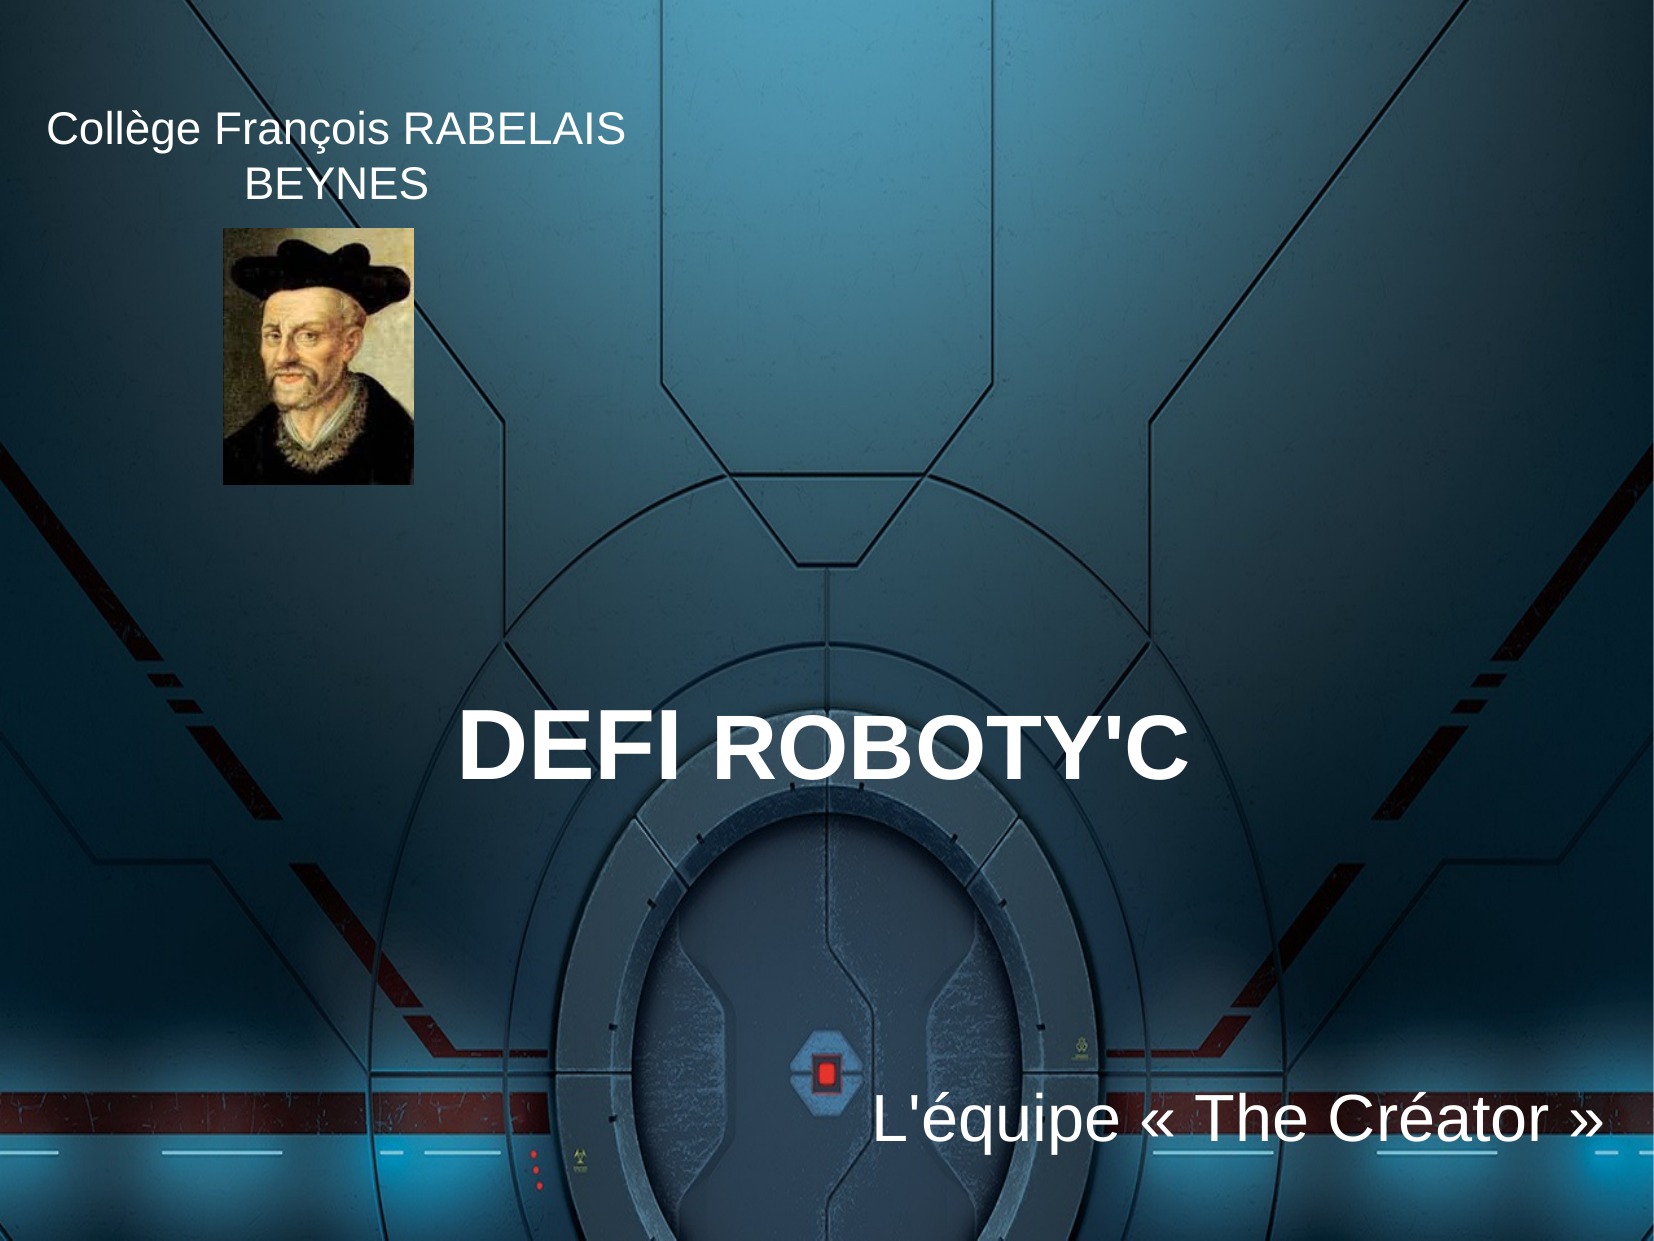

Collège François RABELAIS
BEYNES
# DEFI ROBOTY'C
L'équipe « The Créator »